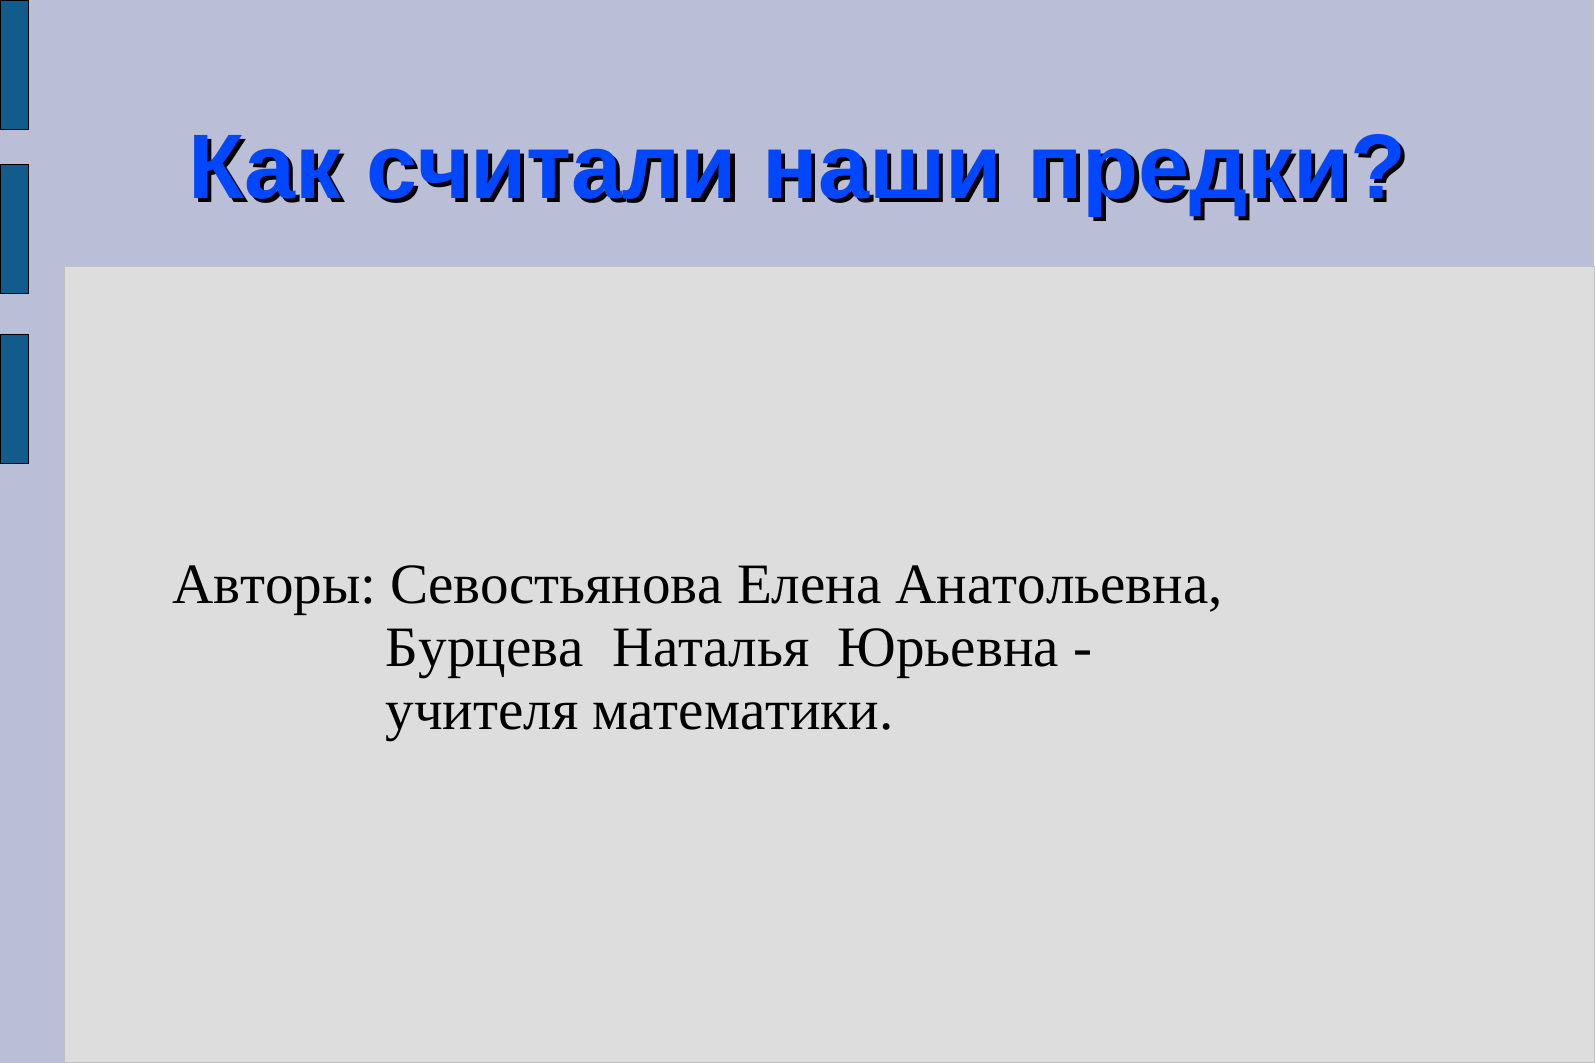

# Как считали наши предки?
Авторы: Севостьянова Елена Анатольевна,
 Бурцева Наталья Юрьевна -
 учителя математики.